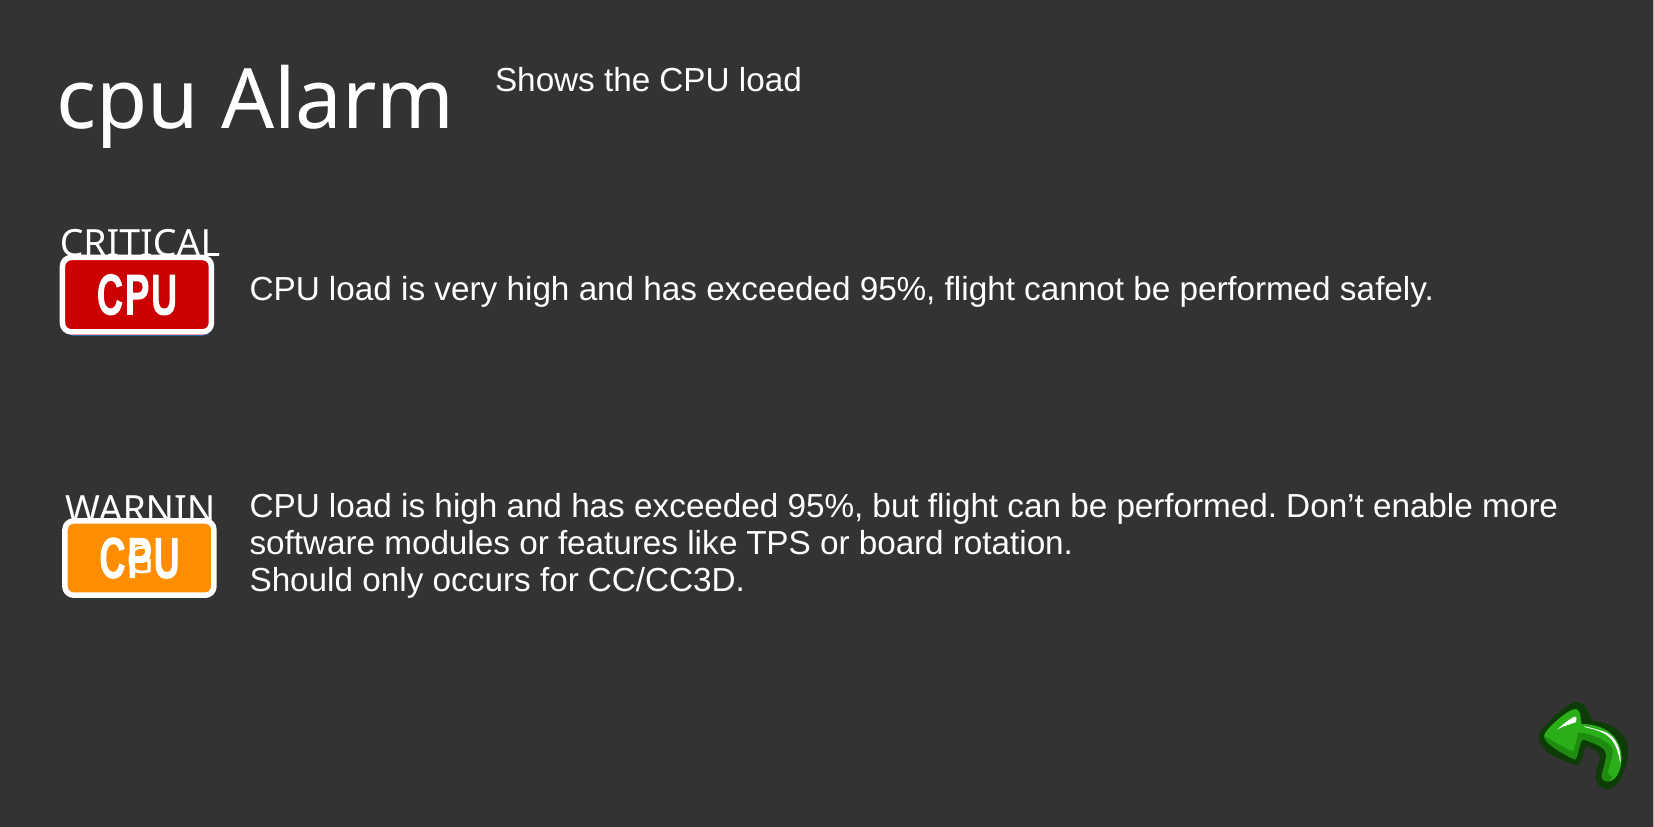

cpu Alarm
Shows the CPU load
CRITICAL
CPU load is very high and has exceeded 95%, flight cannot be performed safely.
WARNING
CPU load is high and has exceeded 95%, but flight can be performed. Don’t enable more software modules or features like TPS or board rotation.
Should only occurs for CC/CC3D.